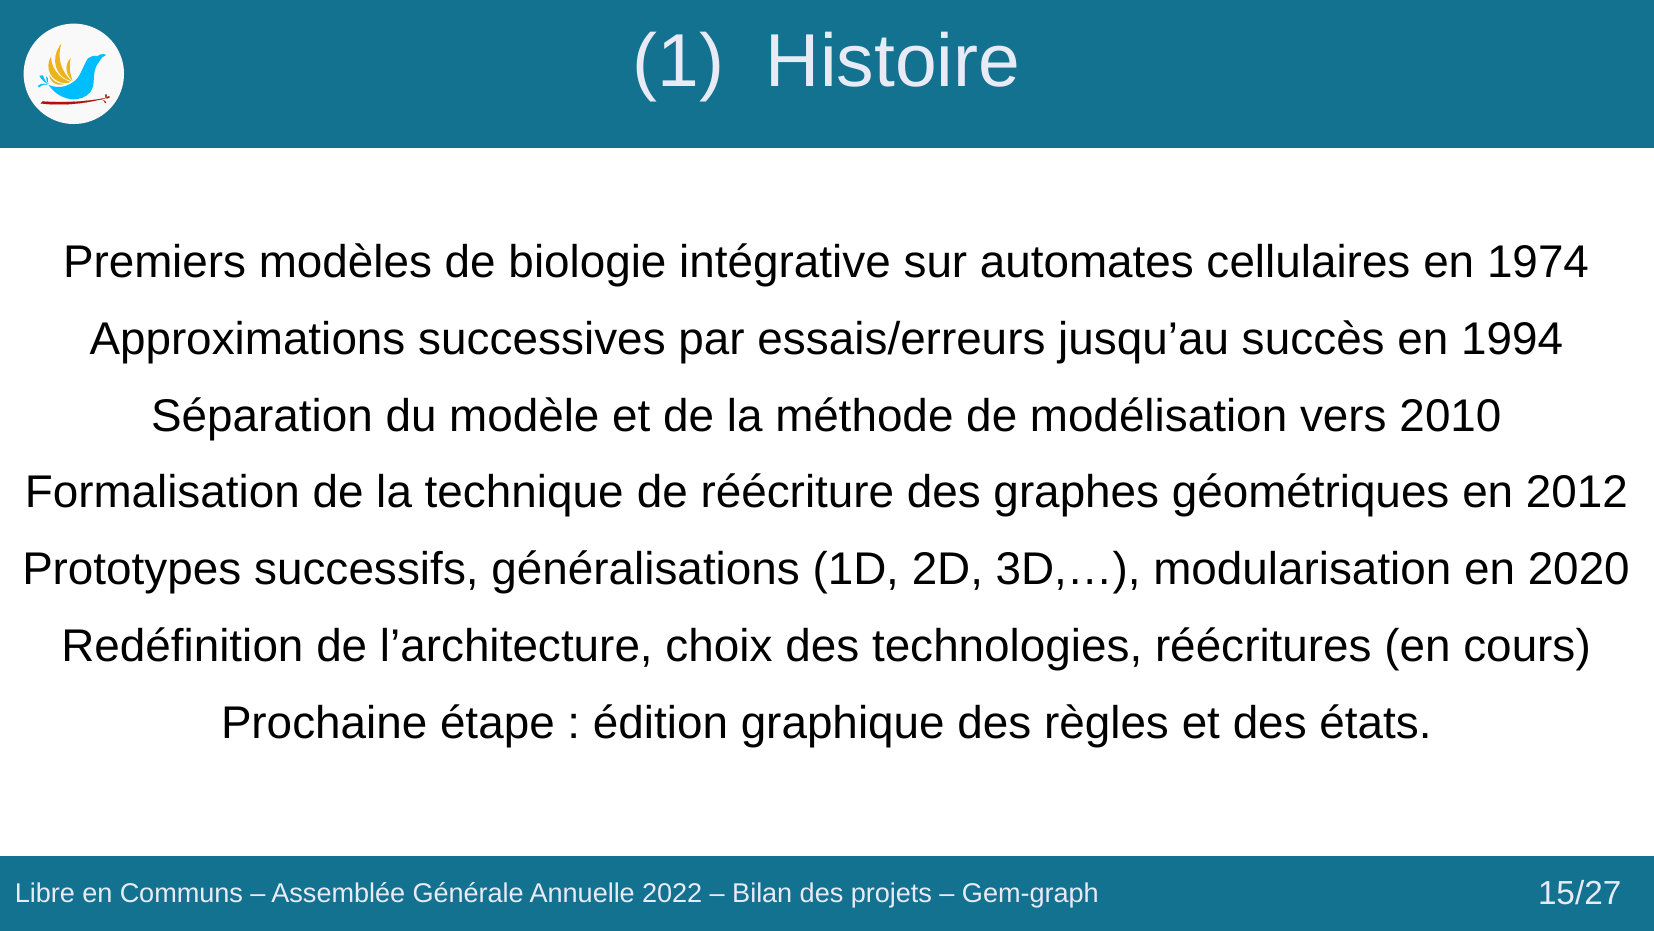

(1) Histoire
Premiers modèles de biologie intégrative sur automates cellulaires en 1974
Approximations successives par essais/erreurs jusqu’au succès en 1994
Séparation du modèle et de la méthode de modélisation vers 2010
Formalisation de la technique de réécriture des graphes géométriques en 2012
Prototypes successifs, généralisations (1D, 2D, 3D,…), modularisation en 2020
Redéfinition de l’architecture, choix des technologies, réécritures (en cours)
Prochaine étape : édition graphique des règles et des états.
Libre en Communs – Assemblée Générale Annuelle 2022 – Bilan des projets – Gem-graph